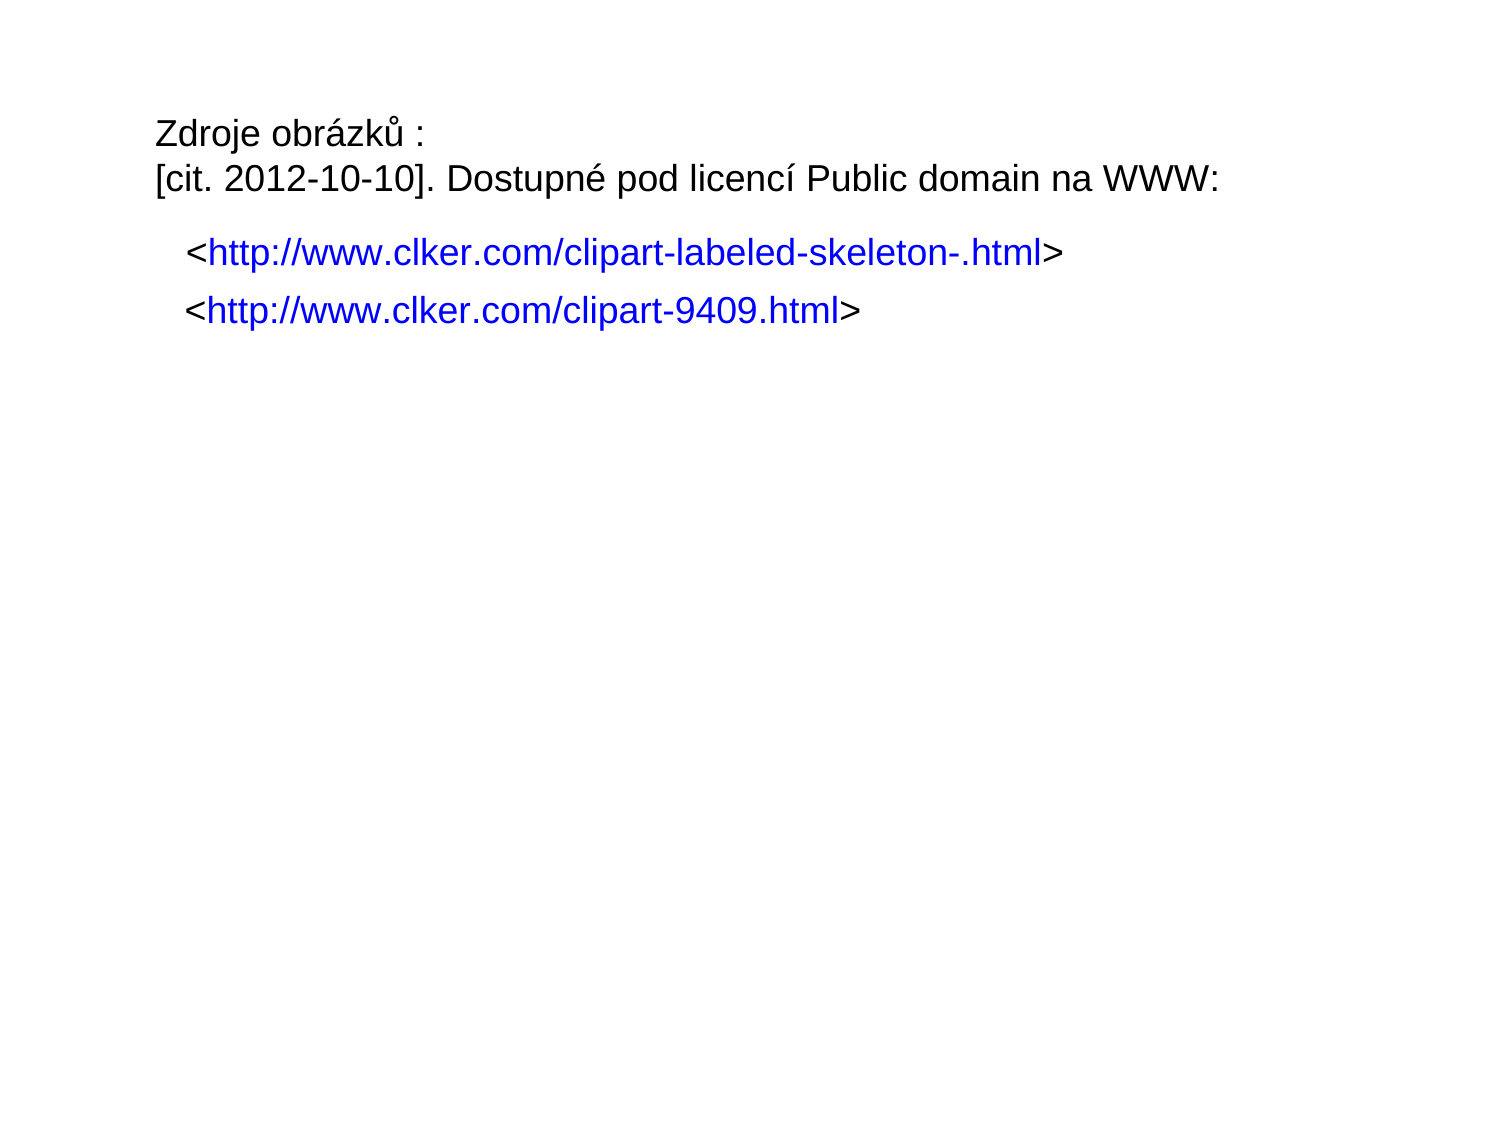

Zdroje obrázků :
[cit. 2012-10-10]. Dostupné pod licencí Public domain na WWW:
<http://www.clker.com/clipart-labeled-skeleton-.html>
 <http://www.clker.com/clipart-9409.html>